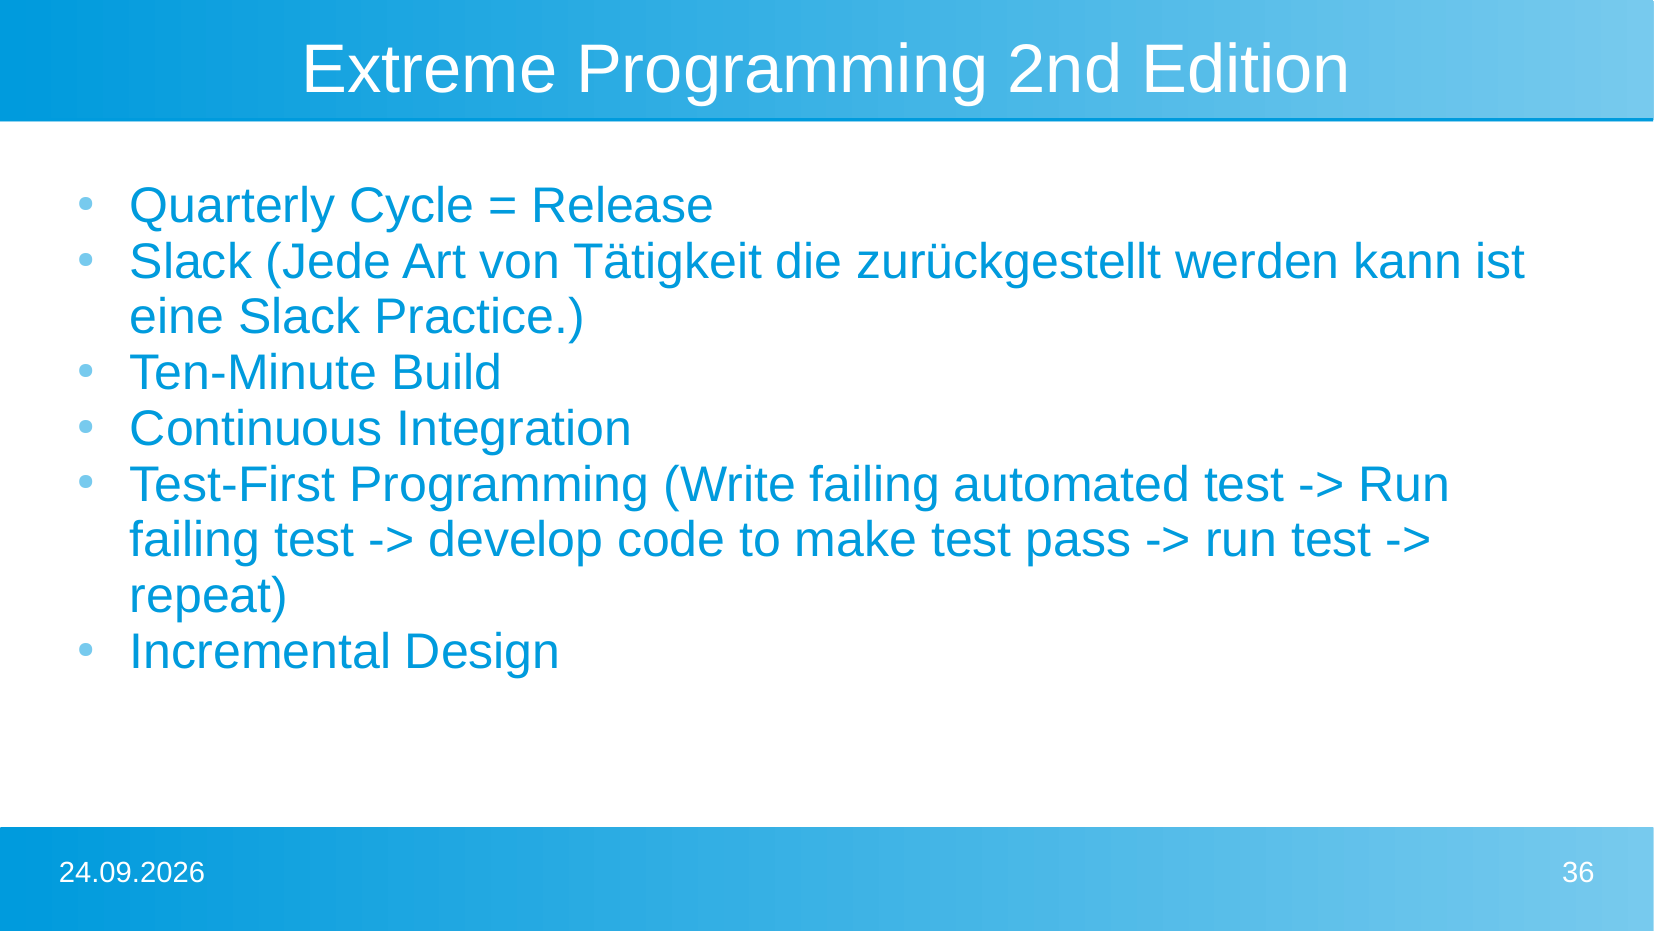

# Extreme Programming 2nd Edition
Quarterly Cycle = Release
Slack (Jede Art von Tätigkeit die zurückgestellt werden kann ist eine Slack Practice.)
Ten-Minute Build
Continuous Integration
Test-First Programming (Write failing automated test -> Run failing test -> develop code to make test pass -> run test -> repeat)
Incremental Design
36